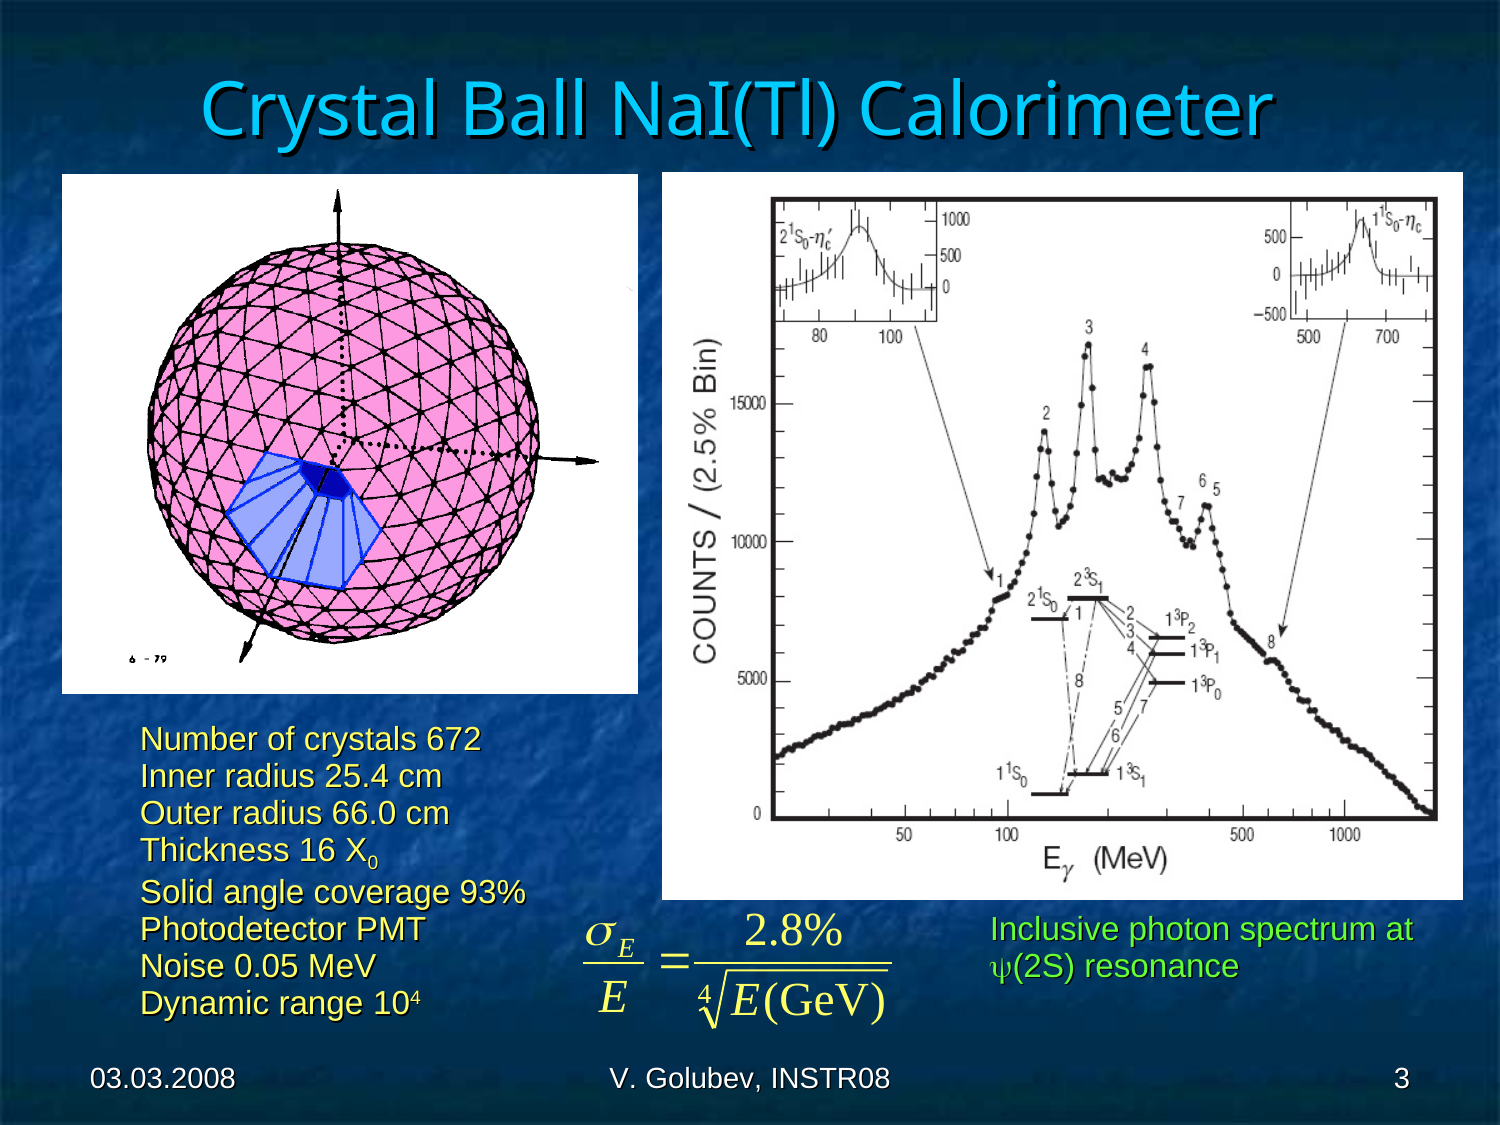

# Crystal Ball NaI(Tl) Calorimeter
Number of crystals 672
Inner radius 25.4 cm
Outer radius 66.0 cm
Thickness 16 X0
Solid angle coverage 93%
Photodetector PMT
Noise 0.05 MeV
Dynamic range 104
Inclusive photon spectrum at (2S) resonance
03.03.2008
V. Golubev, INSTR08
3